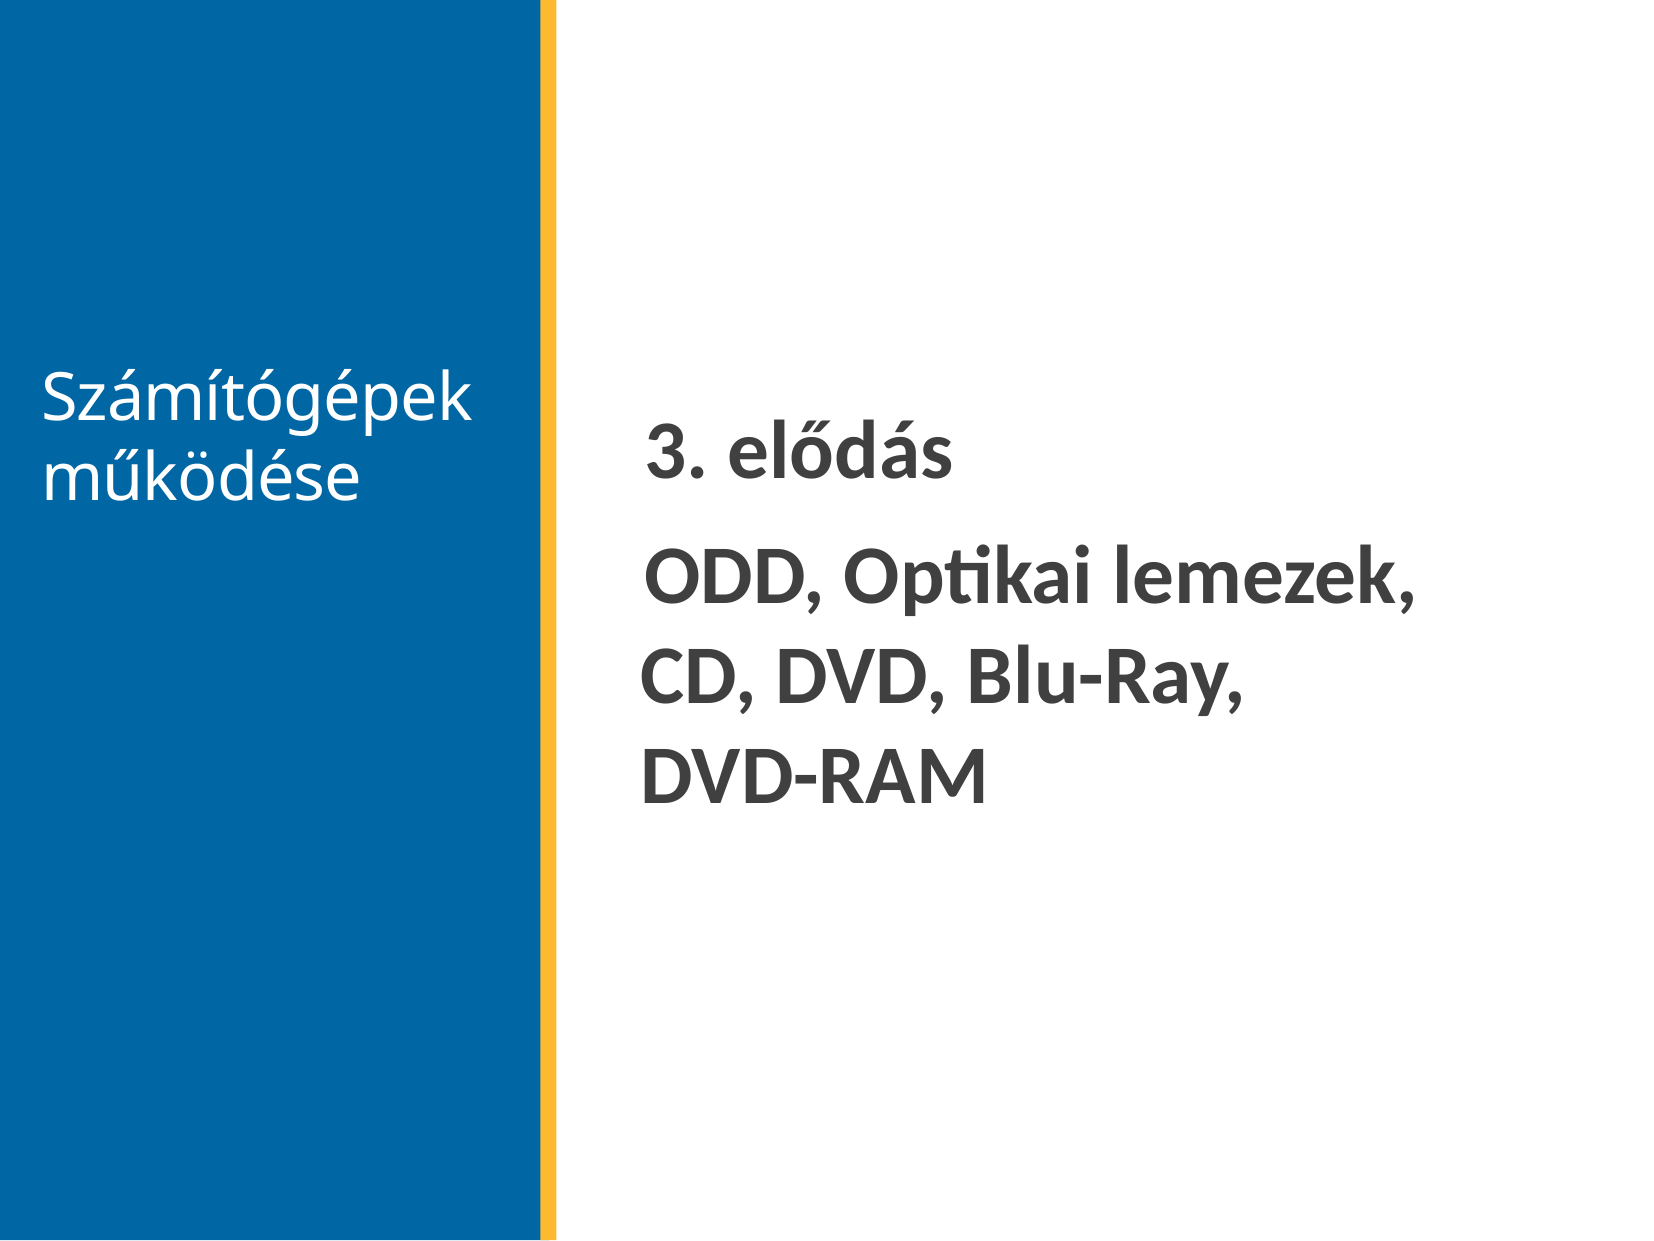

# Számítógépek működése
3. elődás
ODD, Optikai lemezek, CD, DVD, Blu-Ray,
DVD-RAM